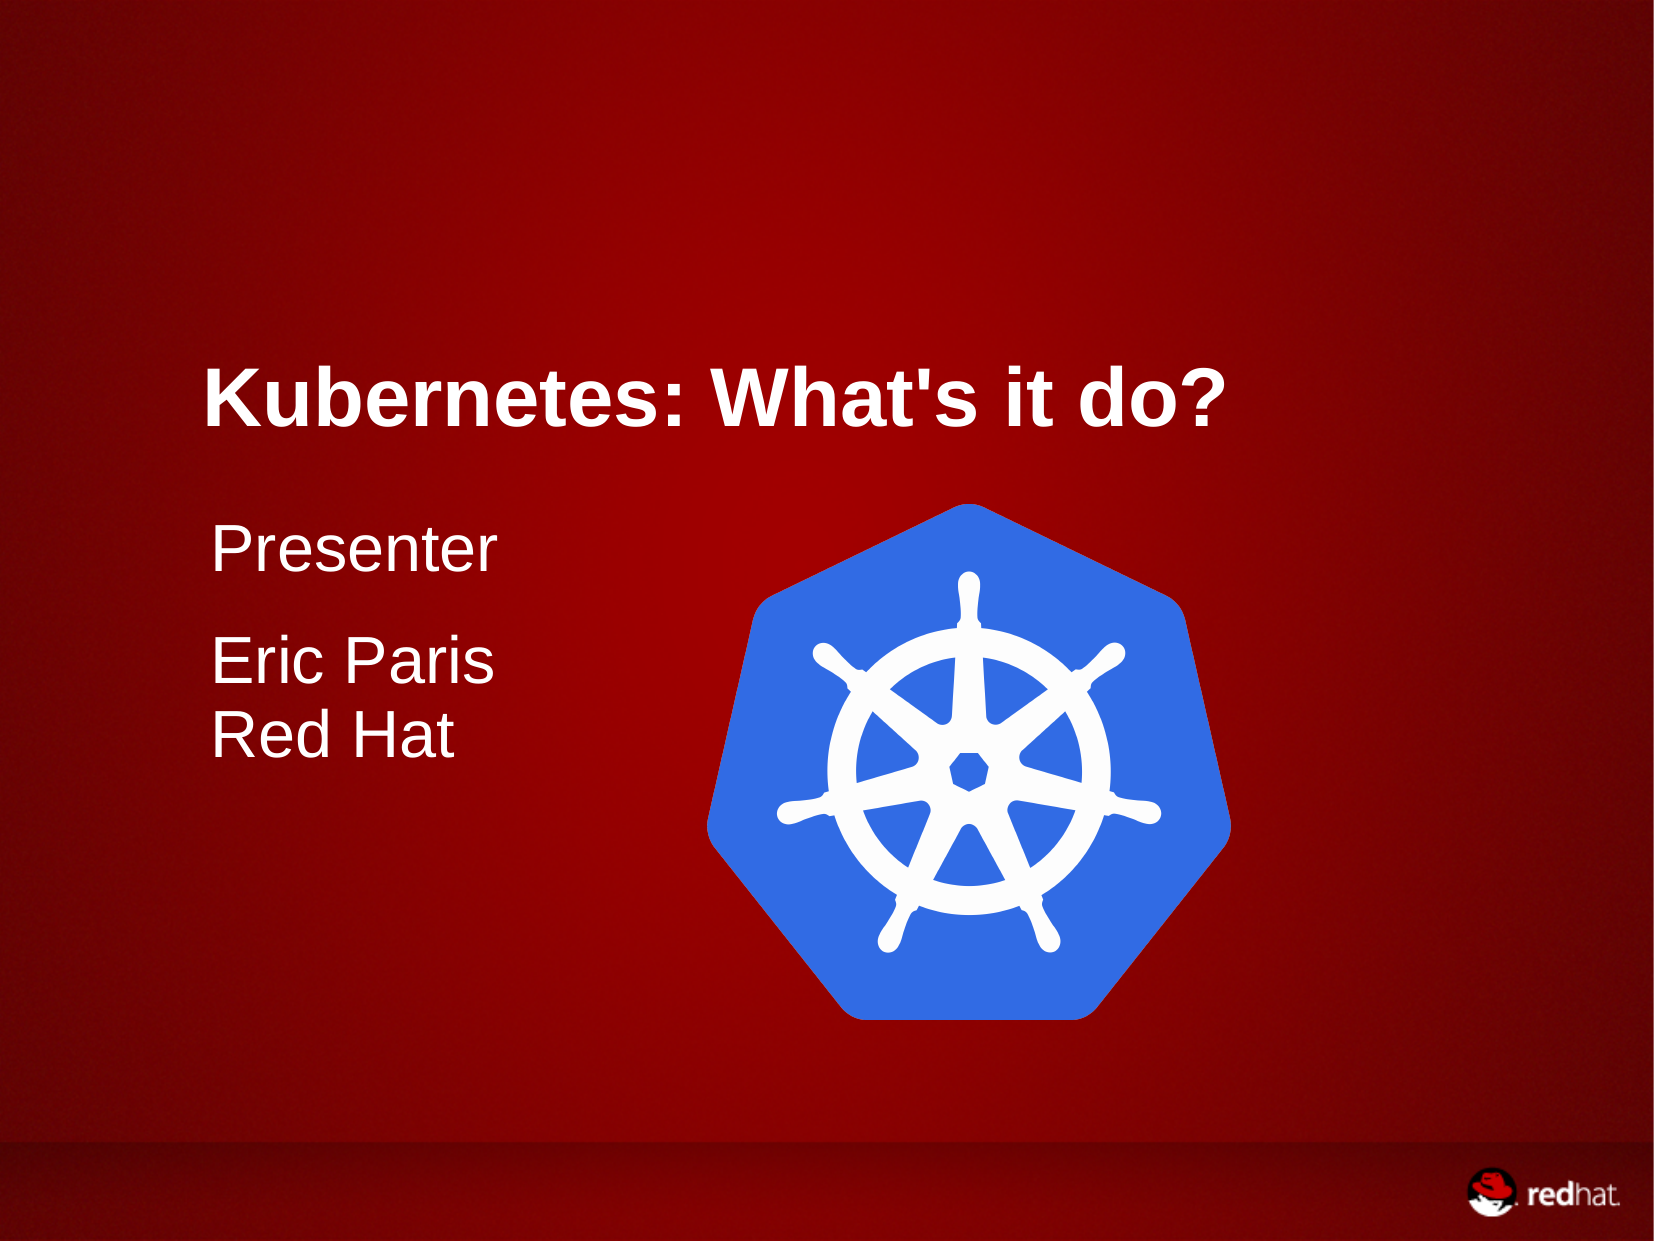

Kubernetes: What's it do?
Presenter
Eric Paris
Red Hat